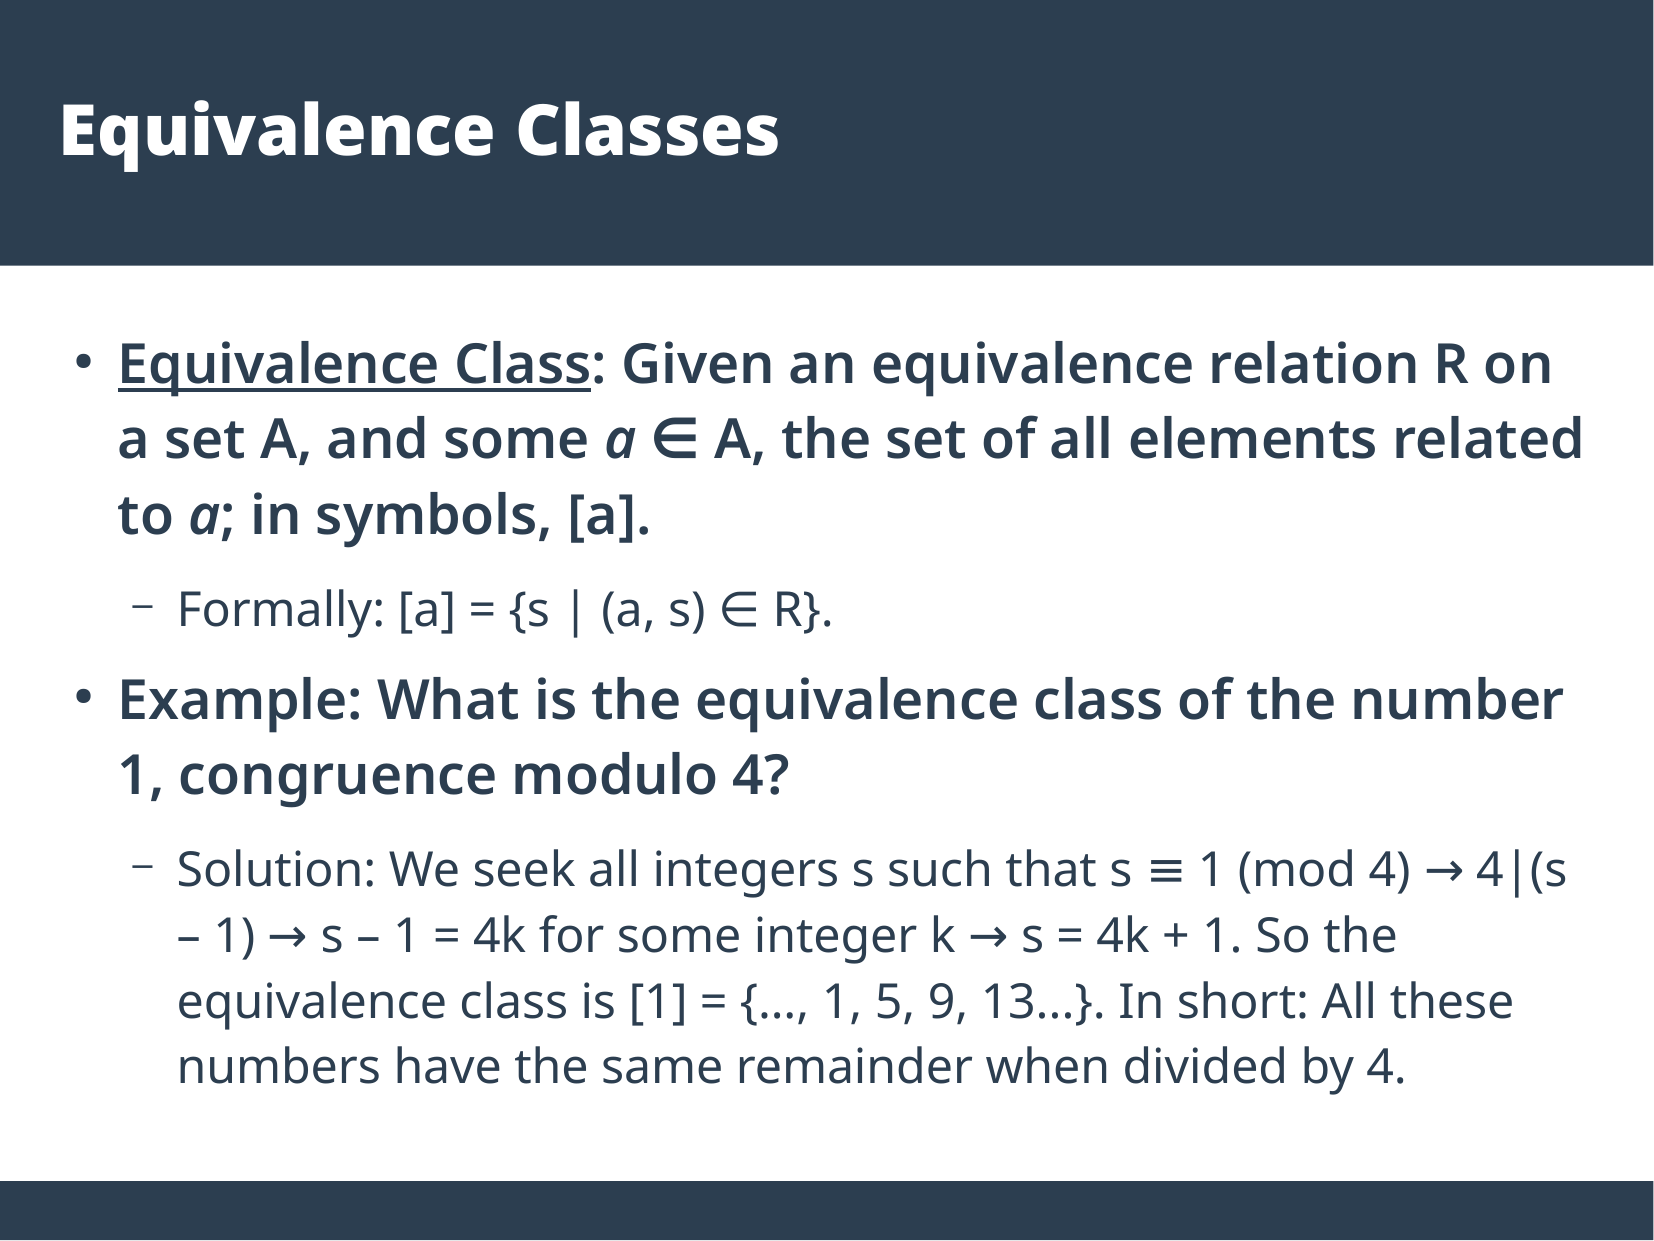

# Equivalence Classes
Equivalence Class: Given an equivalence relation R on a set A, and some a ∈ A, the set of all elements related to a; in symbols, [a].
Formally: [a] = {s | (a, s) ∈ R}.
Example: What is the equivalence class of the number 1, congruence modulo 4?
Solution: We seek all integers s such that s ≡ 1 (mod 4) → 4|(s – 1) → s – 1 = 4k for some integer k → s = 4k + 1. So the equivalence class is [1] = {…, 1, 5, 9, 13...}. In short: All these numbers have the same remainder when divided by 4.